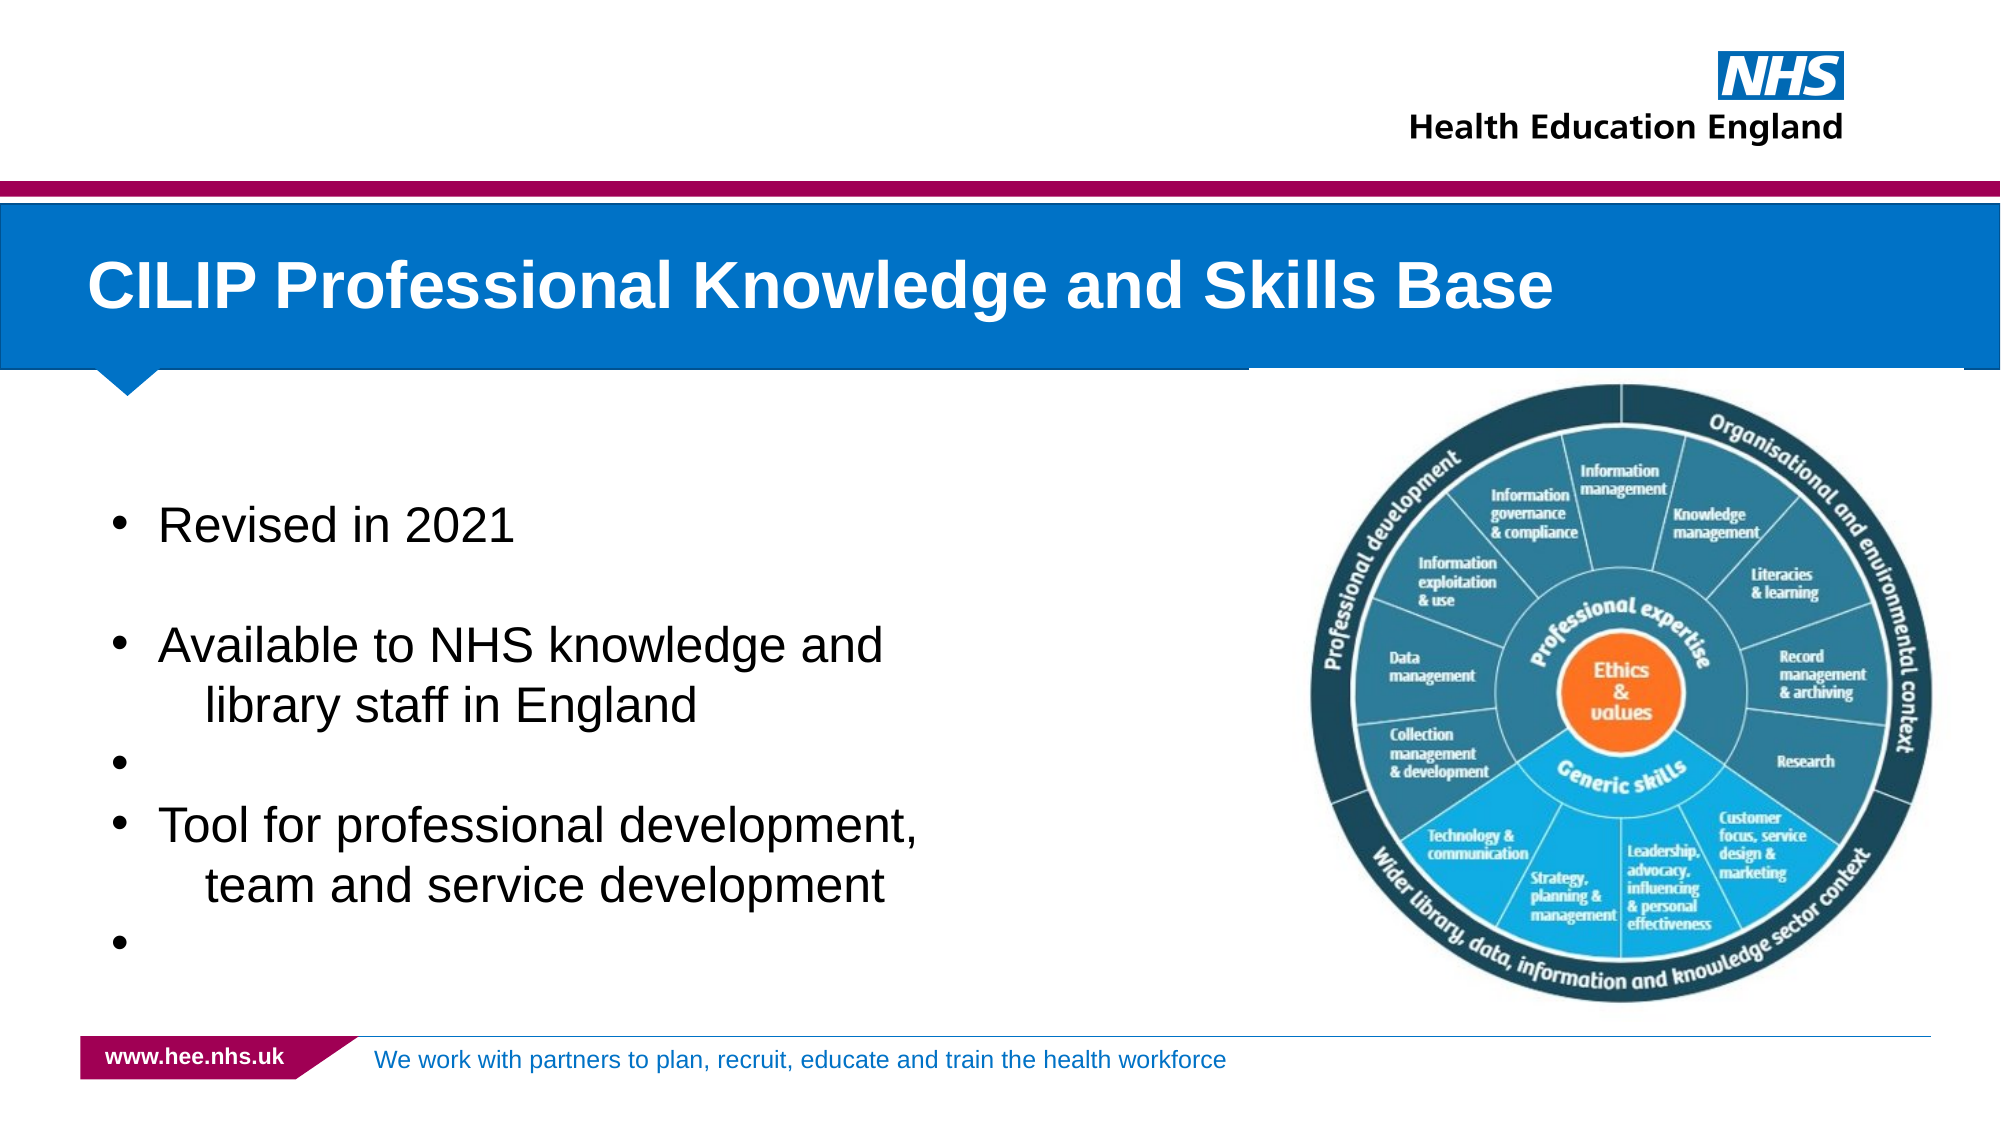

# CILIP Professional Knowledge and Skills Base
Revised in 2021
Available to NHS knowledge and library staff in England
Tool for professional development, team and service development